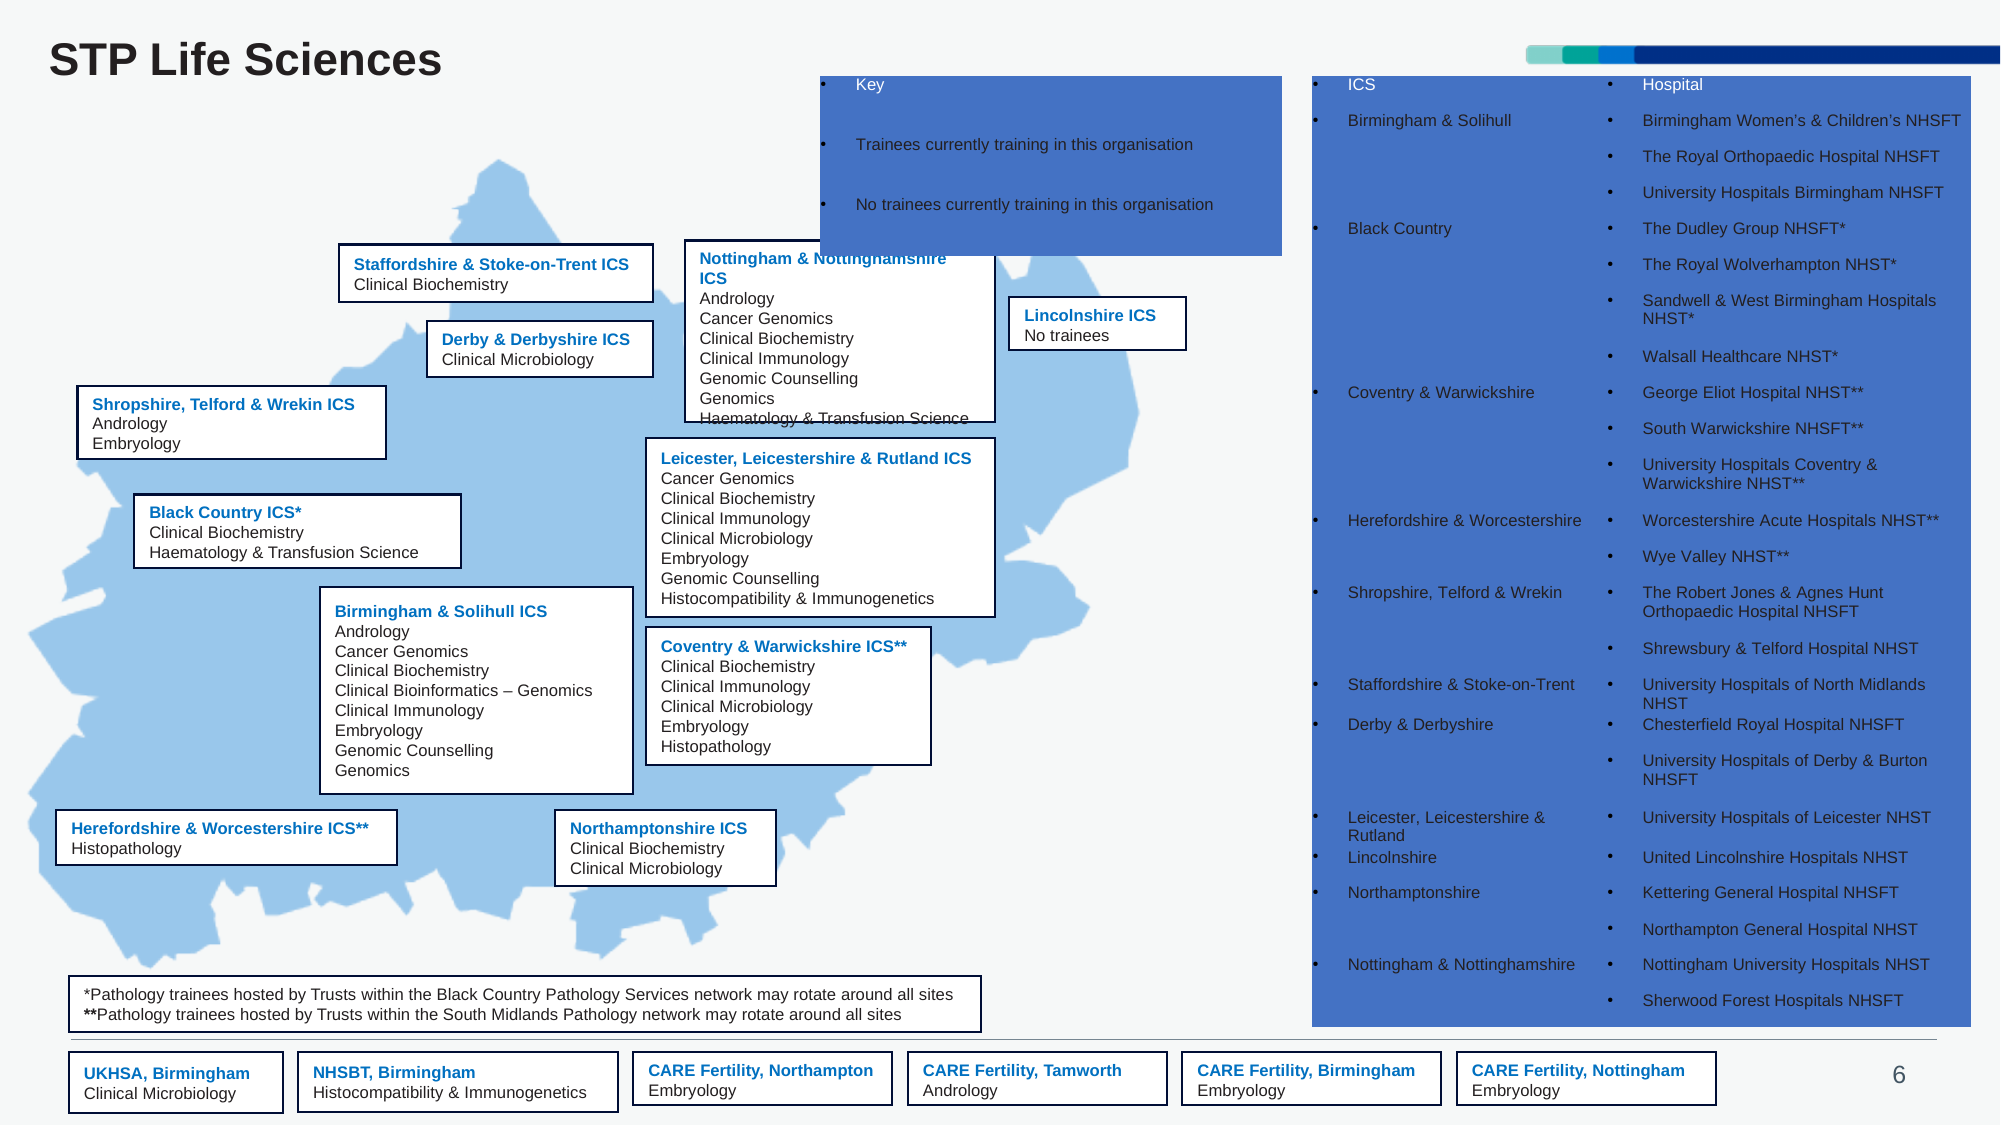

STP Life Sciences
| Key | |
| --- | --- |
| Trainees currently training in this organisation | |
| No trainees currently training in this organisation | |
| ICS | Hospital |
| --- | --- |
| Birmingham & Solihull | Birmingham Women’s & Children’s NHSFT |
| | The Royal Orthopaedic Hospital NHSFT |
| | University Hospitals Birmingham NHSFT |
| Black Country | The Dudley Group NHSFT\* |
| | The Royal Wolverhampton NHST\* |
| | Sandwell & West Birmingham Hospitals NHST\* |
| | Walsall Healthcare NHST\* |
| Coventry & Warwickshire | George Eliot Hospital NHST\*\* |
| | South Warwickshire NHSFT\*\* |
| | University Hospitals Coventry & Warwickshire NHST\*\* |
| Herefordshire & Worcestershire | Worcestershire Acute Hospitals NHST\*\* |
| | Wye Valley NHST\*\* |
| Shropshire, Telford & Wrekin | The Robert Jones & Agnes Hunt Orthopaedic Hospital NHSFT |
| | Shrewsbury & Telford Hospital NHST |
| Staffordshire & Stoke-on-Trent | University Hospitals of North Midlands NHST |
| Derby & Derbyshire | Chesterfield Royal Hospital NHSFT |
| | University Hospitals of Derby & Burton NHSFT |
| Leicester, Leicestershire & Rutland | University Hospitals of Leicester NHST |
| Lincolnshire | United Lincolnshire Hospitals NHST |
| Northamptonshire | Kettering General Hospital NHSFT |
| | Northampton General Hospital NHST |
| Nottingham & Nottinghamshire | Nottingham University Hospitals NHST |
| | Sherwood Forest Hospitals NHSFT |
Nottingham & Nottinghamshire ICS
Andrology
Cancer Genomics
Clinical Biochemistry
Clinical Immunology
Genomic Counselling
Genomics
Haematology & Transfusion Science
Staffordshire & Stoke-on-Trent ICS
Clinical Biochemistry
Lincolnshire ICS
No trainees
Derby & Derbyshire ICS
Clinical Microbiology
Shropshire, Telford & Wrekin ICS
Andrology
Embryology
Leicester, Leicestershire & Rutland ICS
Cancer Genomics
Clinical Biochemistry
Clinical Immunology
Clinical Microbiology
Embryology
Genomic Counselling
Histocompatibility & Immunogenetics
Black Country ICS*
Clinical Biochemistry
Haematology & Transfusion Science
Birmingham & Solihull ICS
Andrology
Cancer Genomics
Clinical Biochemistry
Clinical Bioinformatics – Genomics
Clinical Immunology
Embryology
Genomic Counselling
Genomics
Coventry & Warwickshire ICS**
Clinical Biochemistry
Clinical Immunology
Clinical Microbiology
Embryology
Histopathology
Northamptonshire ICS
Clinical Biochemistry
Clinical Microbiology
Herefordshire & Worcestershire ICS**
Histopathology
*Pathology trainees hosted by Trusts within the Black Country Pathology Services network may rotate around all sites
**Pathology trainees hosted by Trusts within the South Midlands Pathology network may rotate around all sites
UKHSA, Birmingham
Clinical Microbiology
NHSBT, Birmingham
Histocompatibility & Immunogenetics
CARE Fertility, Northampton
Embryology
CARE Fertility, Tamworth
Andrology
CARE Fertility, Birmingham
Embryology
CARE Fertility, Nottingham
Embryology